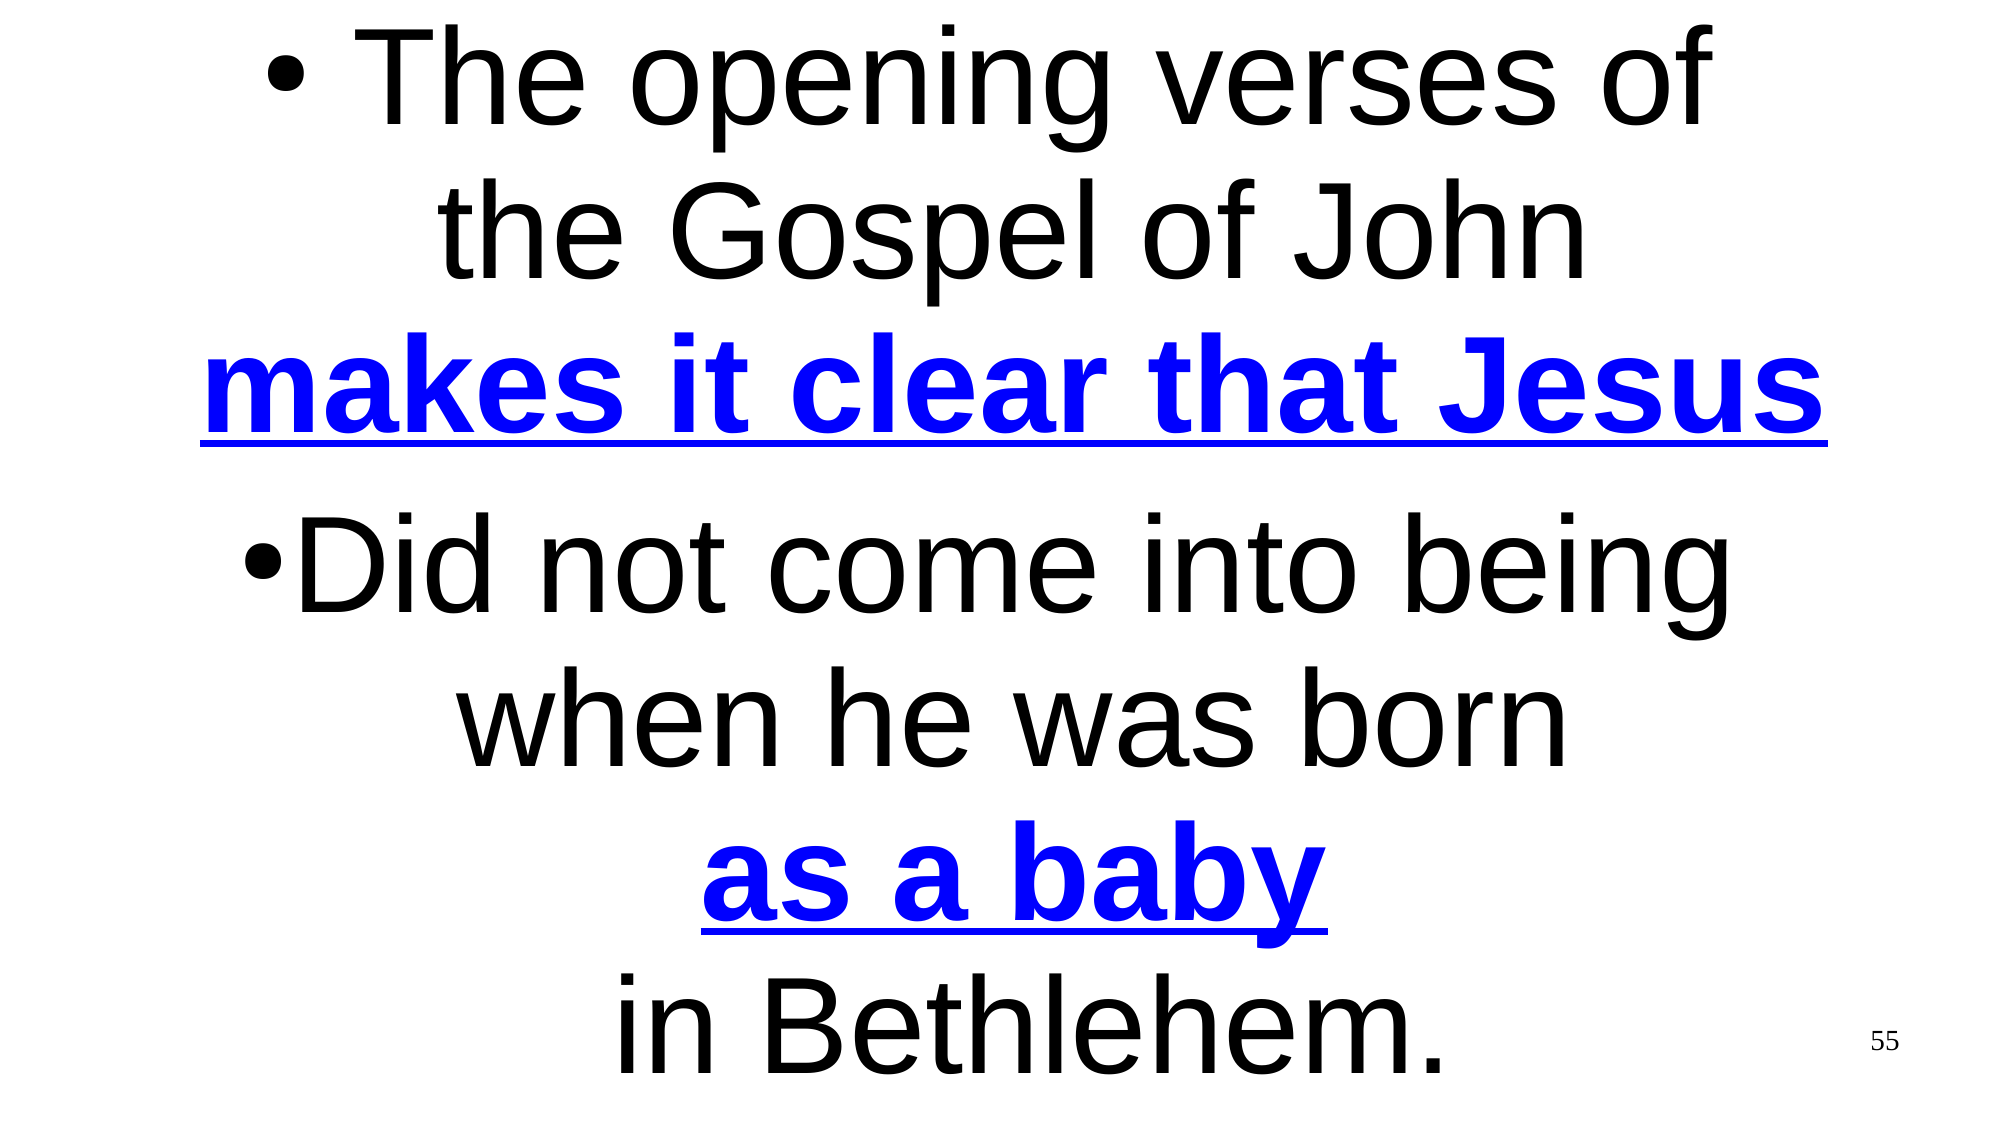

# The opening verses of the Gospel of John makes it clear that Jesus
Did not come into being
when he was born
as a baby
in Bethlehem.
55